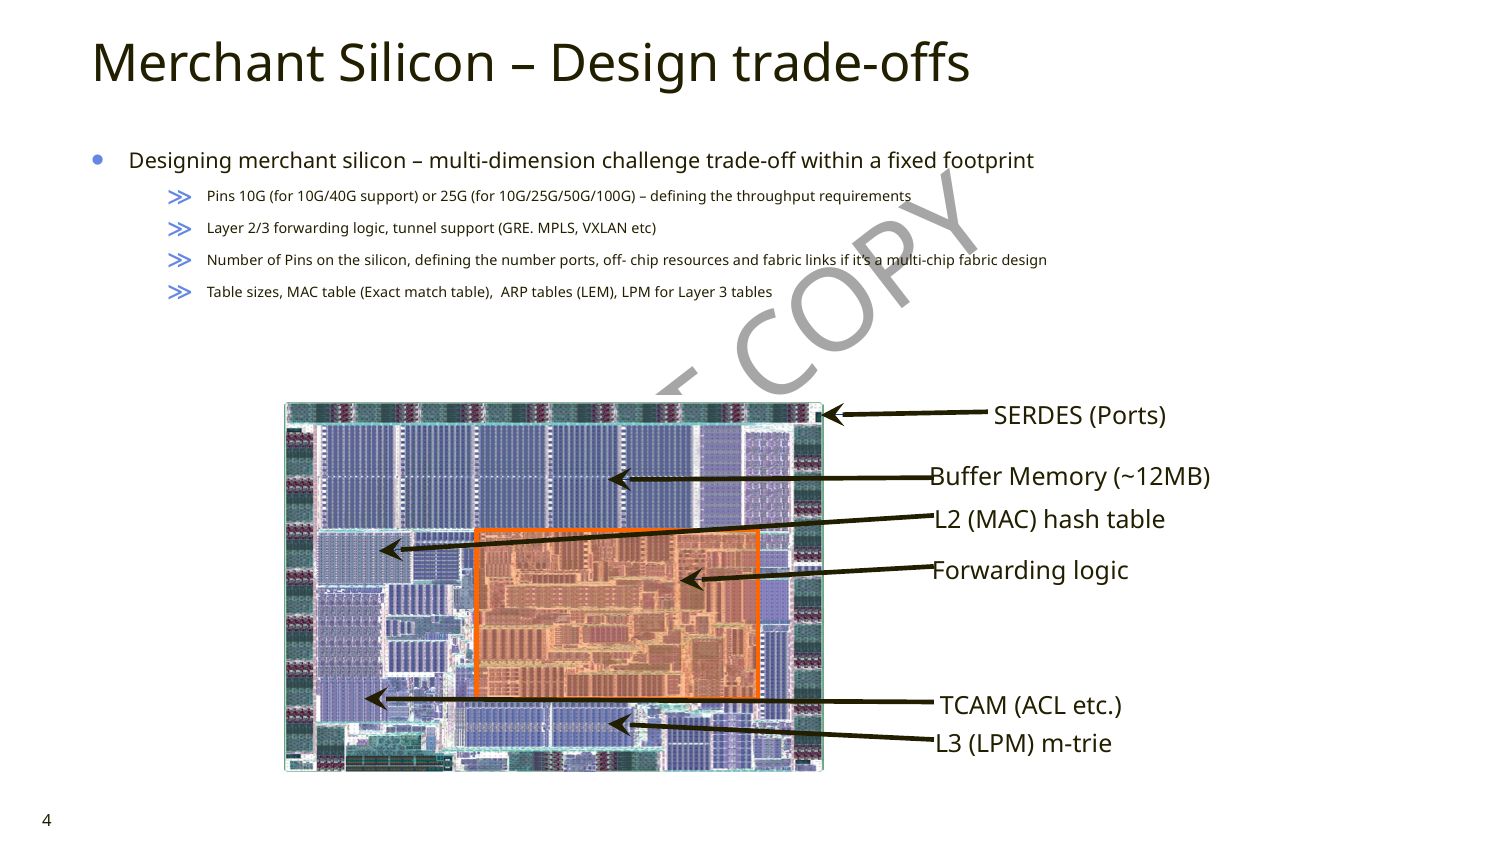

# Merchant Silicon – Design trade-offs
Designing merchant silicon – multi-dimension challenge trade-off within a fixed footprint
Pins 10G (for 10G/40G support) or 25G (for 10G/25G/50G/100G) – defining the throughput requirements
Layer 2/3 forwarding logic, tunnel support (GRE. MPLS, VXLAN etc)
Number of Pins on the silicon, defining the number ports, off- chip resources and fabric links if it’s a multi-chip fabric design
Table sizes, MAC table (Exact match table), ARP tables (LEM), LPM for Layer 3 tables
SERDES (Ports)
Buffer Memory (~12MB)
L2 (MAC) hash table
Forwarding logic
TCAM (ACL etc.)
L3 (LPM) m-trie